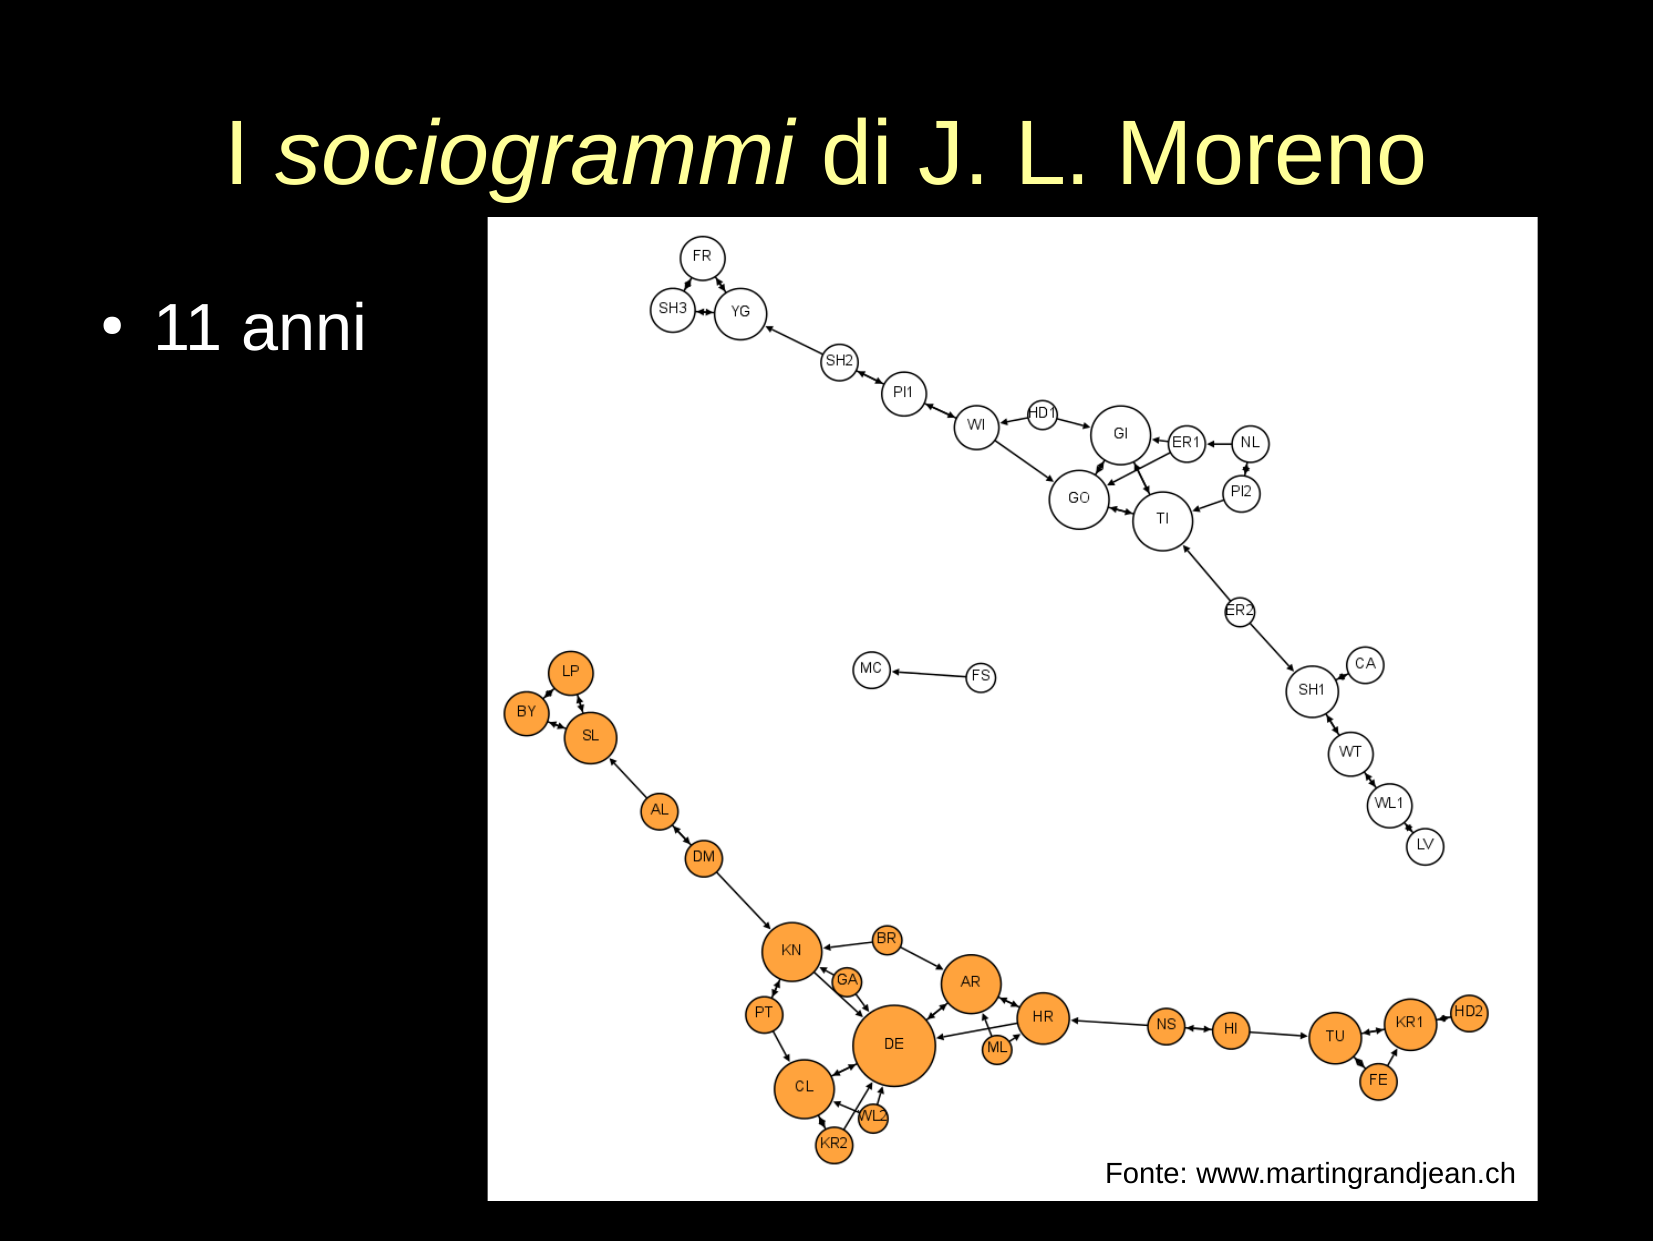

# I sociogrammi di J. L. Moreno
11 anni
Fonte: www.martingrandjean.ch